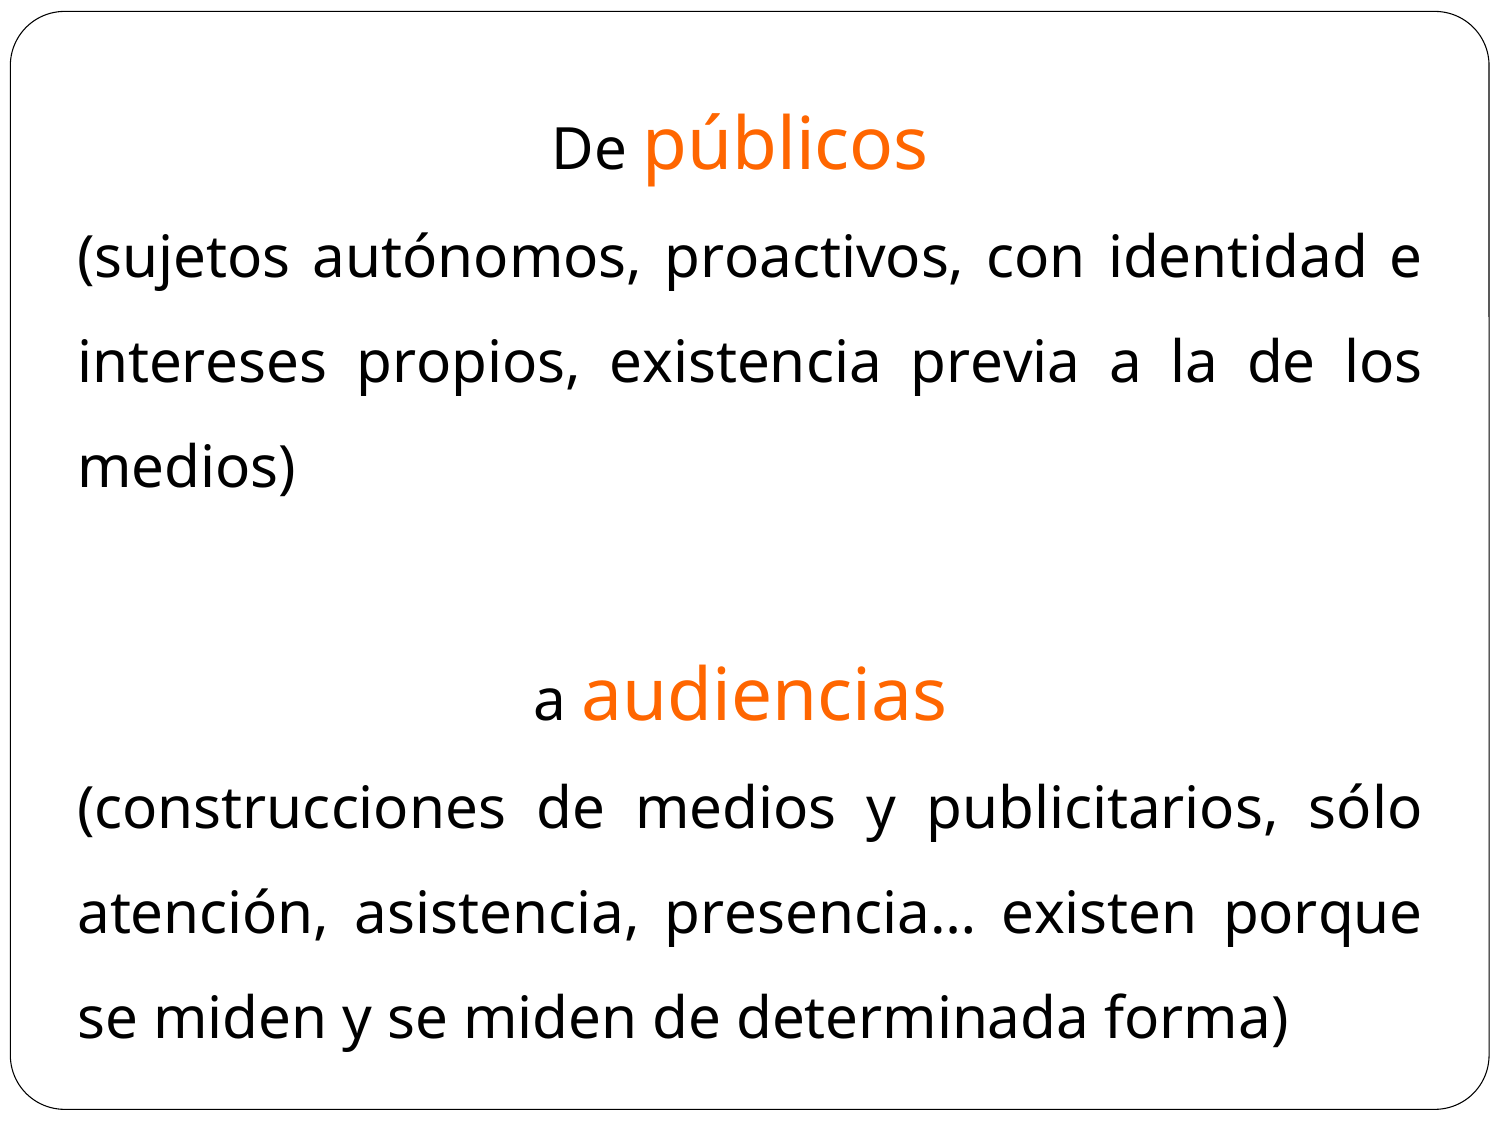

#
De públicos
(sujetos autónomos, proactivos, con identidad e intereses propios, existencia previa a la de los medios)
a audiencias
(construcciones de medios y publicitarios, sólo atención, asistencia, presencia… existen porque se miden y se miden de determinada forma)